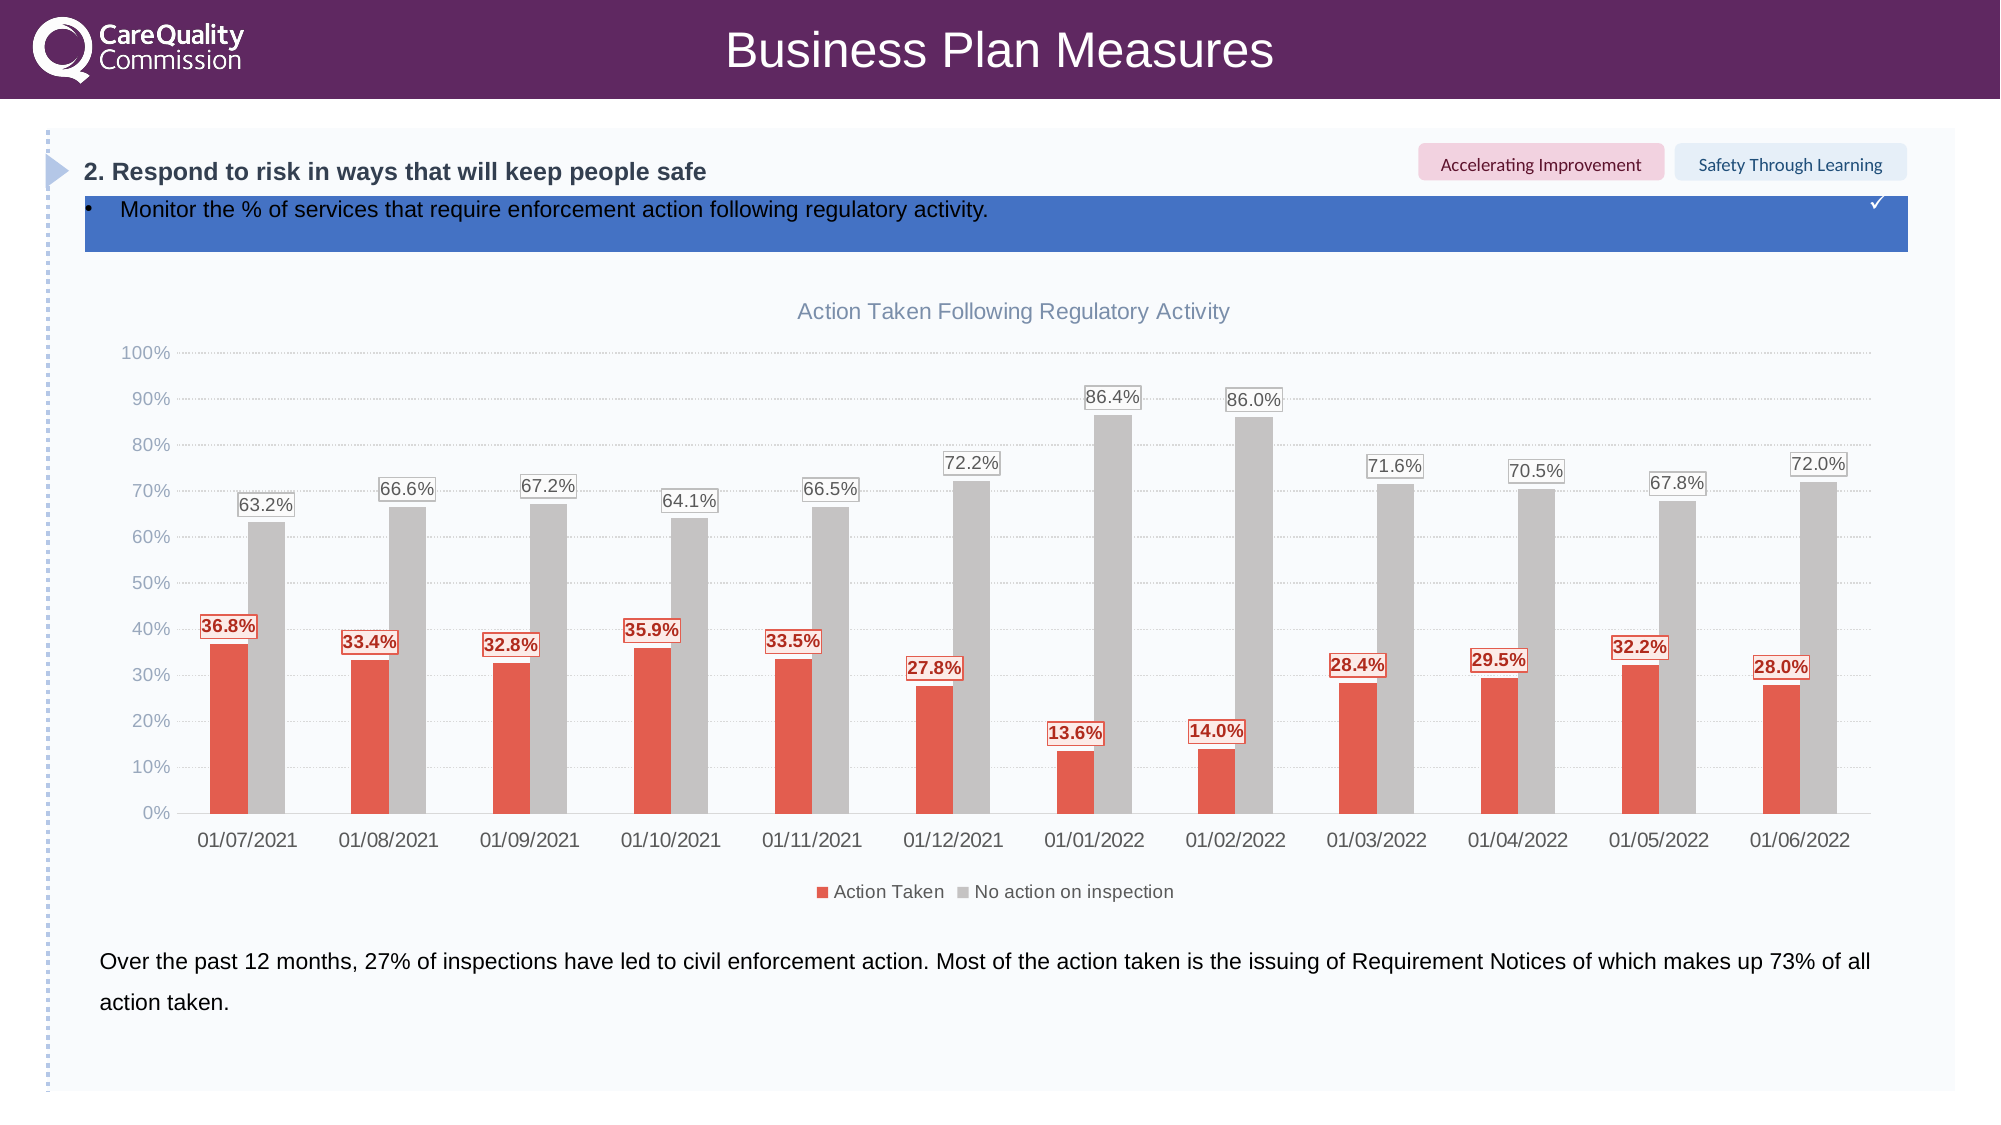

Business Plan Measures
Accelerating Improvement
Safety Through Learning
2. Respond to risk in ways that will keep people safe
| Monitor the % of services that require enforcement action following regulatory activity. |  |
| --- | --- |
### Chart: Action Taken Following Regulatory Activity
| Category | Action Taken | No action on inspection |
|---|---|---|
| 01/07/2021 | 0.367892976588629 | 0.632107023411371 |
| 01/08/2021 | 0.333928571428571 | 0.666071428571429 |
| 01/09/2021 | 0.327868852459016 | 0.672131147540984 |
| 01/10/2021 | 0.359165424739195 | 0.640834575260805 |
| 01/11/2021 | 0.334945586457074 | 0.665054413542926 |
| 01/12/2021 | 0.277566539923954 | 0.722433460076046 |
| 01/01/2022 | 0.135746606334842 | 0.864253393665158 |
| 01/02/2022 | 0.139917695473251 | 0.860082304526749 |
| 01/03/2022 | 0.284412955465587 | 0.715587044534413 |
| 01/04/2022 | 0.294816414686825 | 0.705183585313175 |
| 01/05/2022 | 0.322069693769799 | 0.677930306230201 |
| 01/06/2022 | 0.28 | 0.72 |Over the past 12 months, 27% of inspections have led to civil enforcement action. Most of the action taken is the issuing of Requirement Notices of which makes up 73% of all action taken.